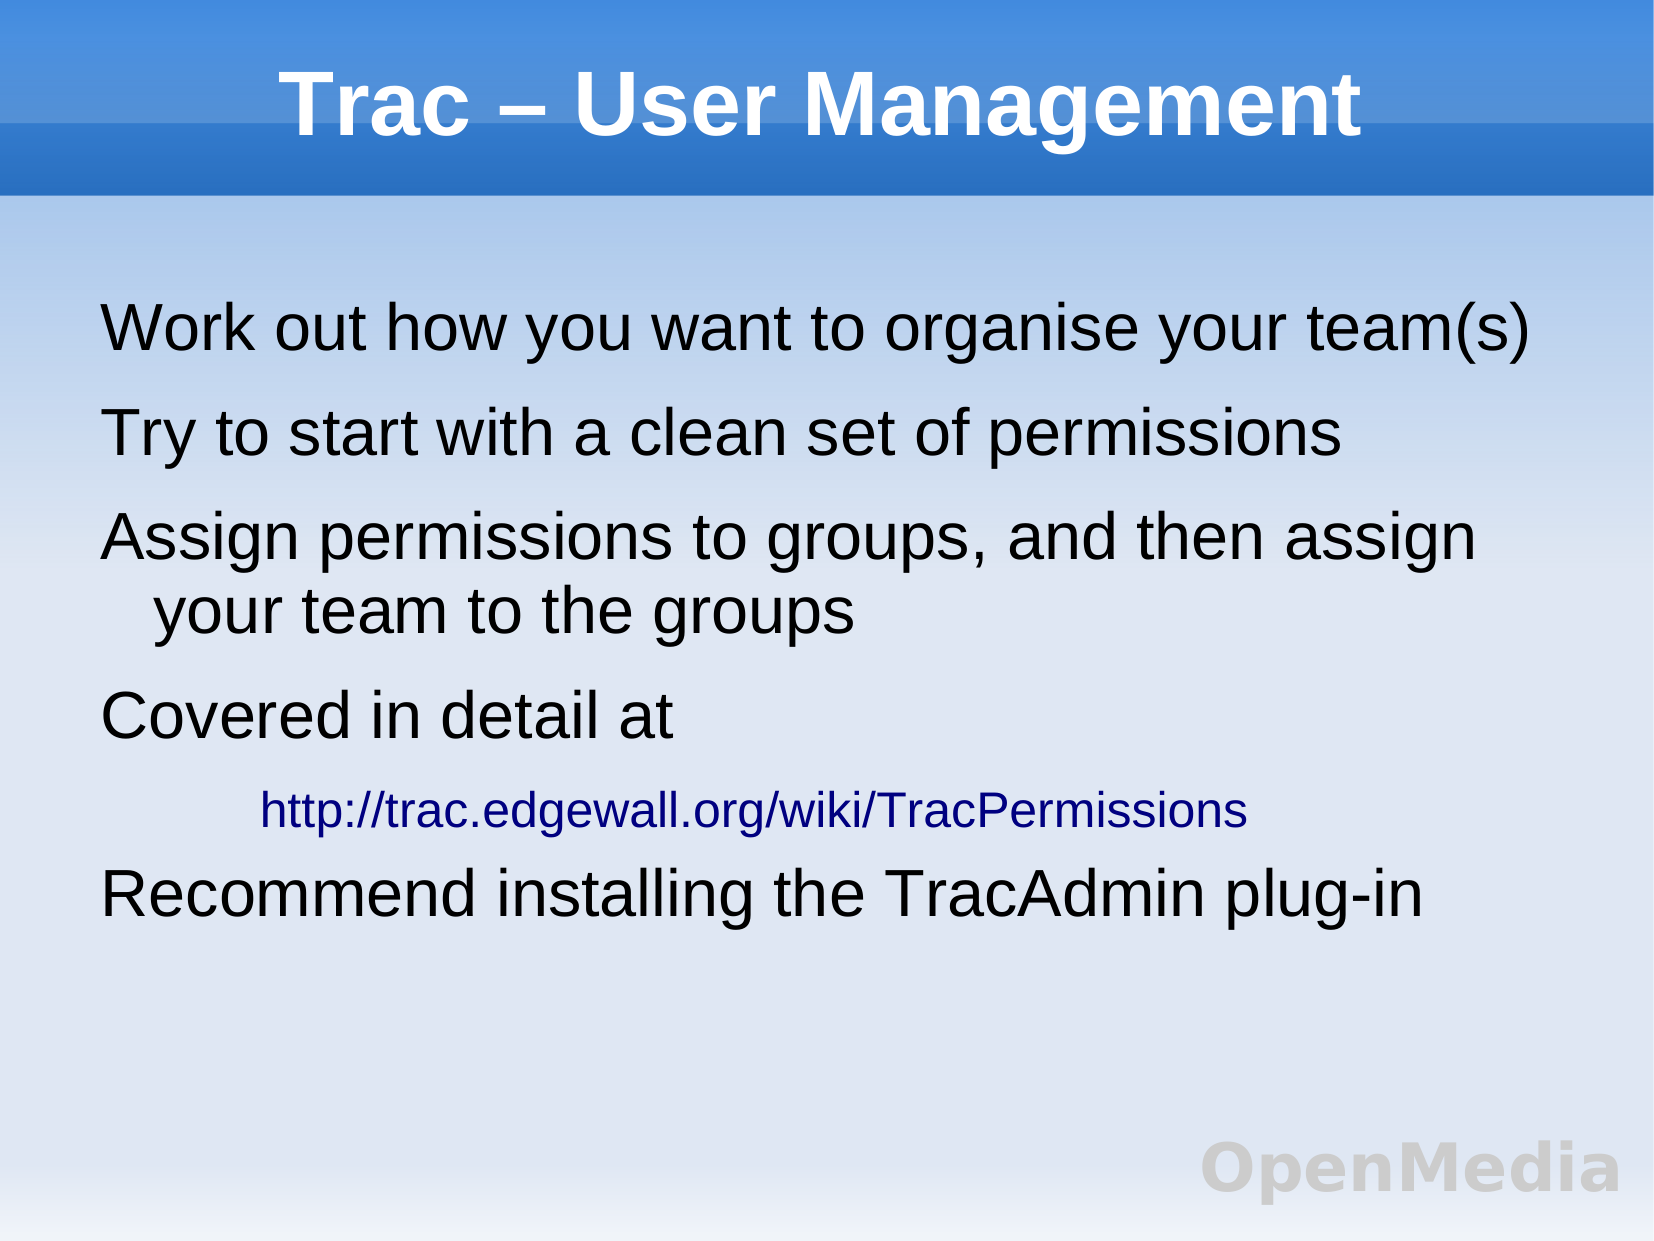

# Trac – User Management
Work out how you want to organise your team(s)
Try to start with a clean set of permissions
Assign permissions to groups, and then assign your team to the groups
Covered in detail at
http://trac.edgewall.org/wiki/TracPermissions
Recommend installing the TracAdmin plug-in
17